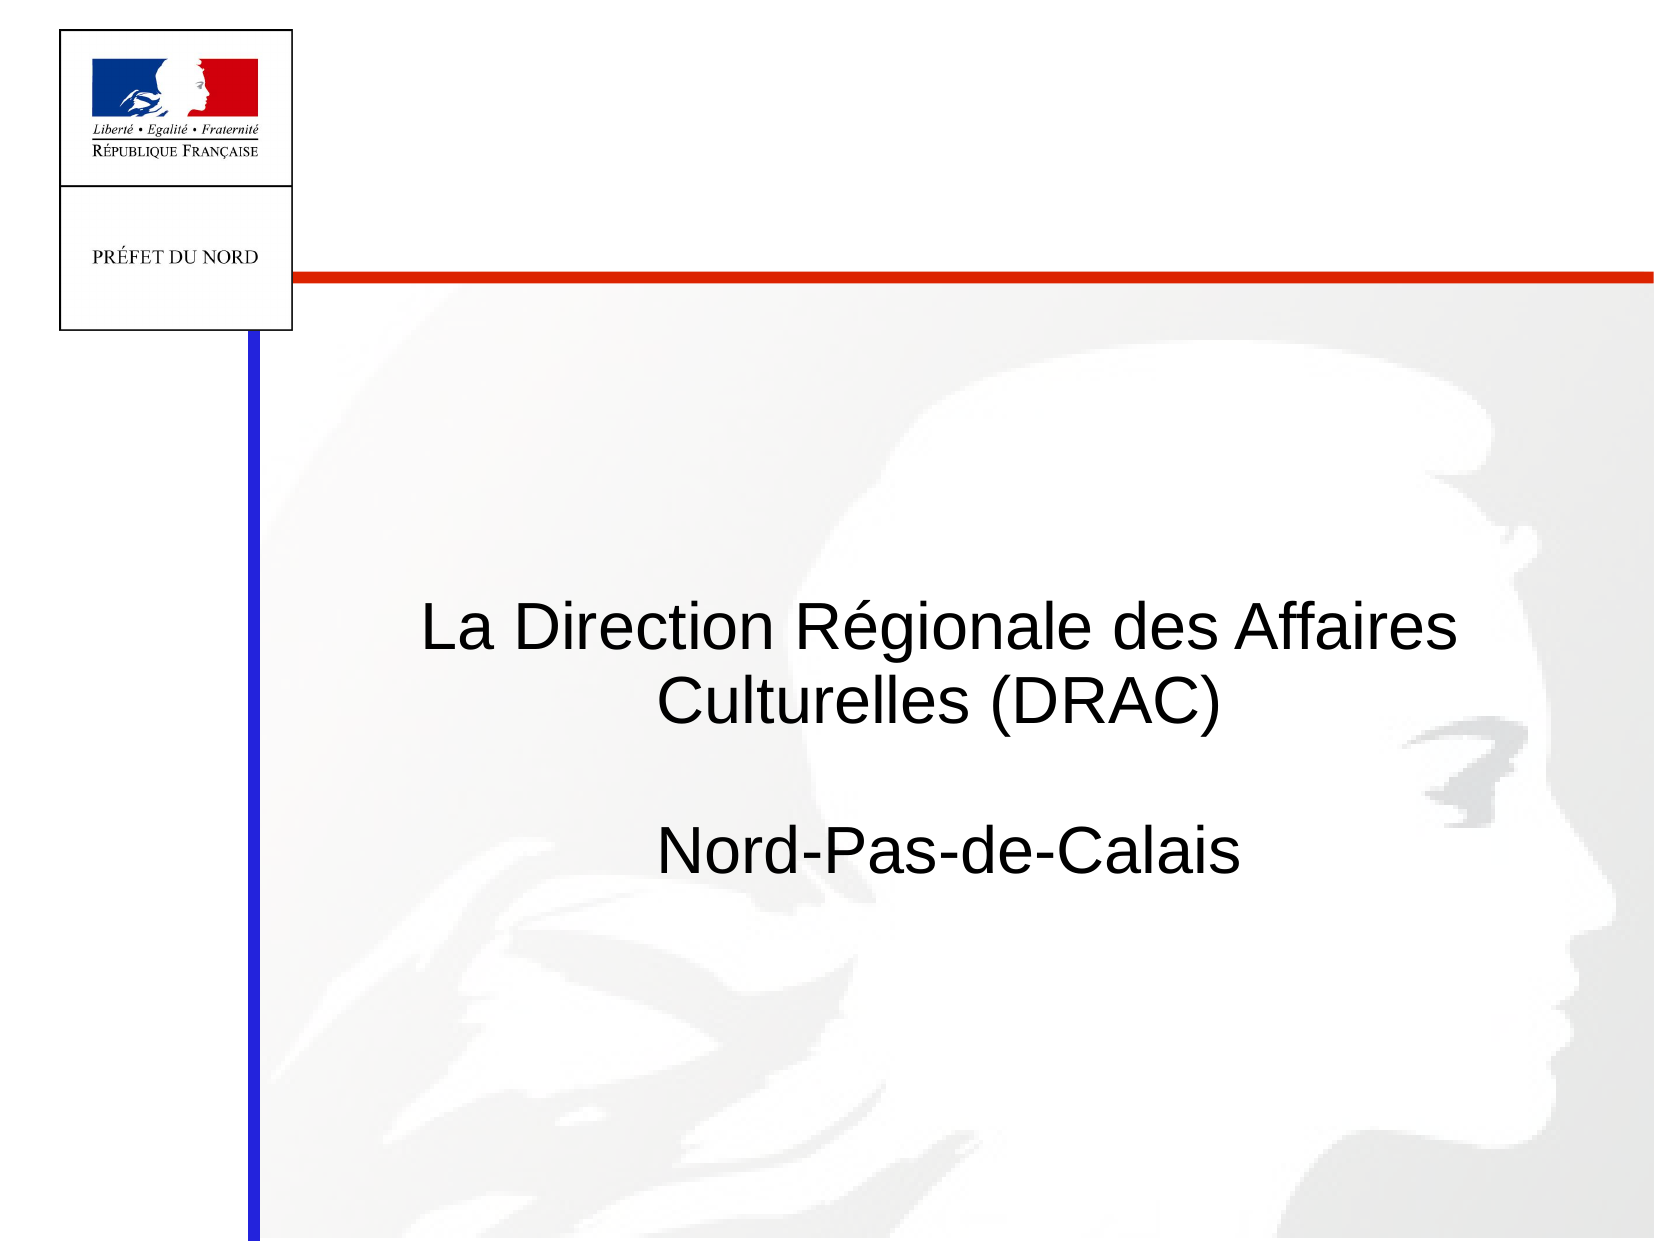

# La Direction Régionale des Affaires Culturelles (DRAC)
 Nord-Pas-de-Calais